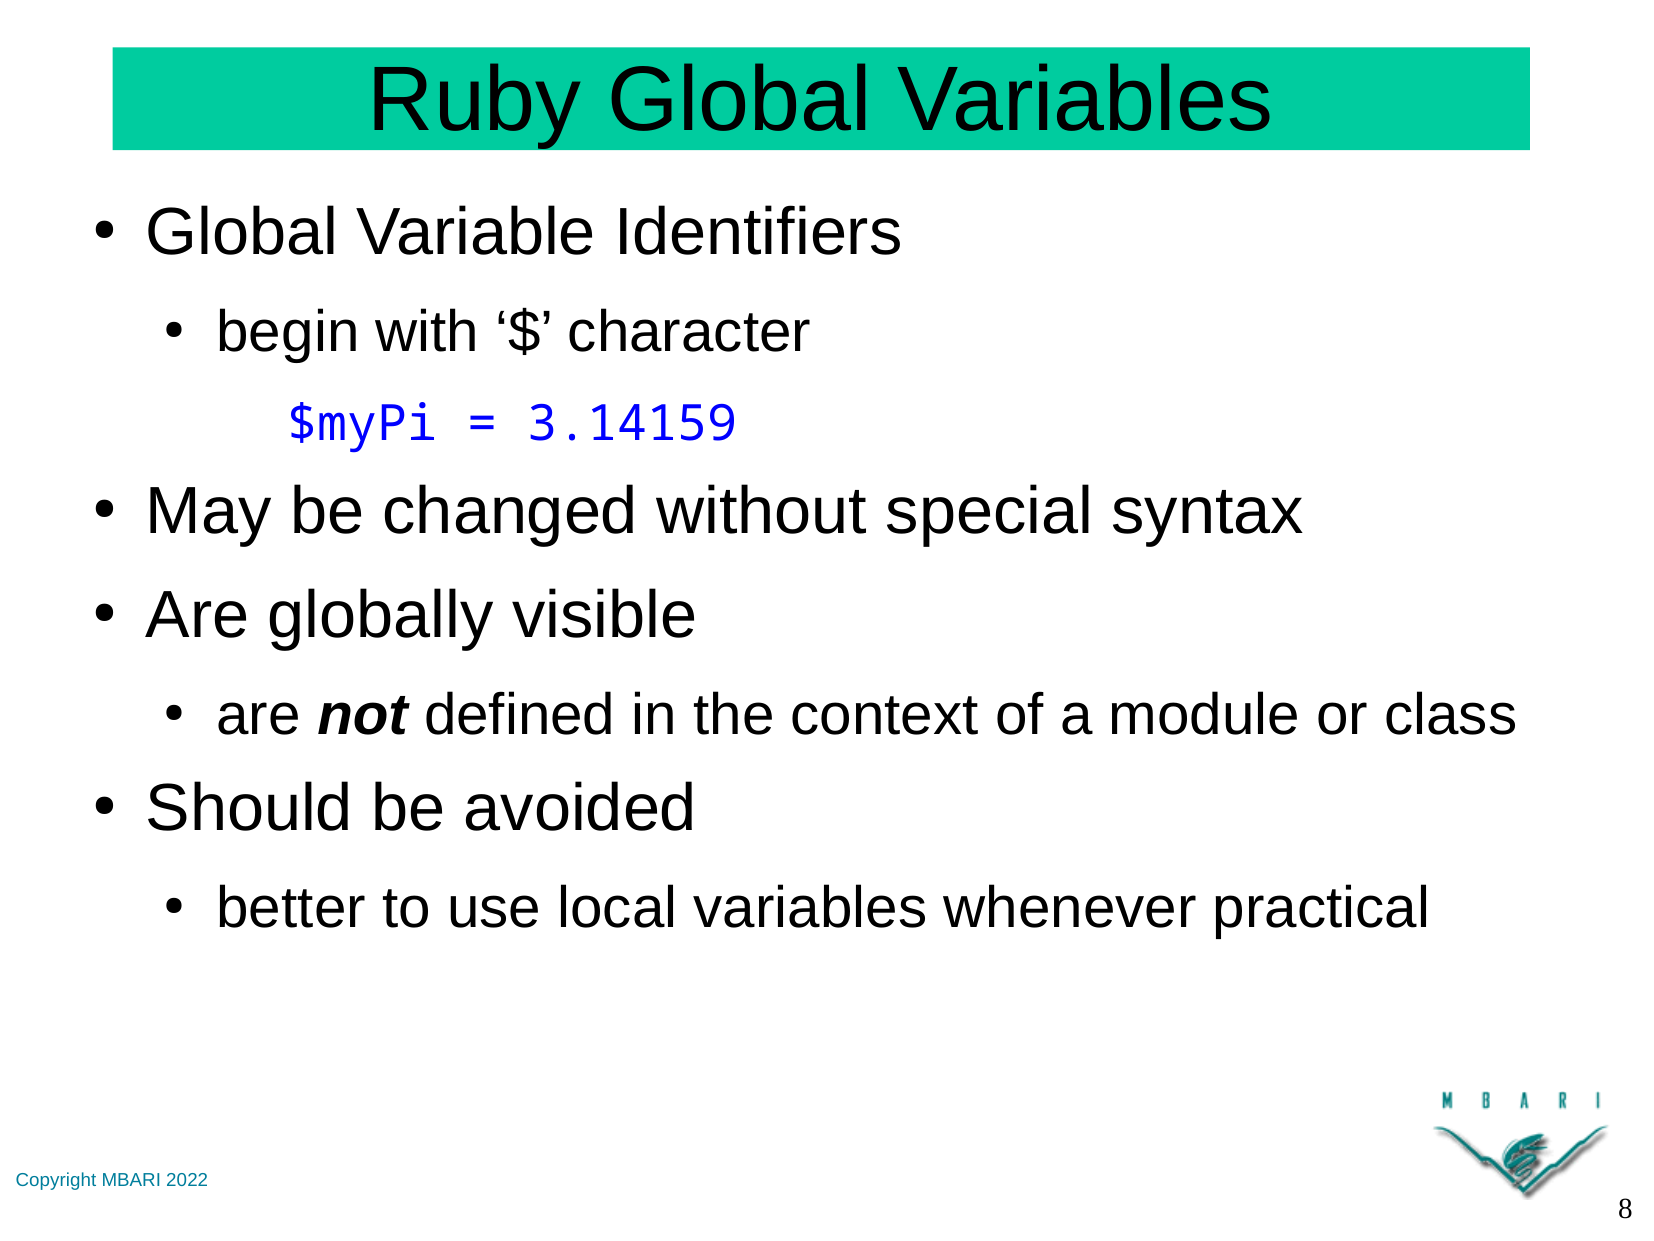

# Ruby Global Variables
Global Variable Identifiers
begin with ‘$’ character
$myPi = 3.14159
May be changed without special syntax
Are globally visible
are not defined in the context of a module or class
Should be avoided
better to use local variables whenever practical